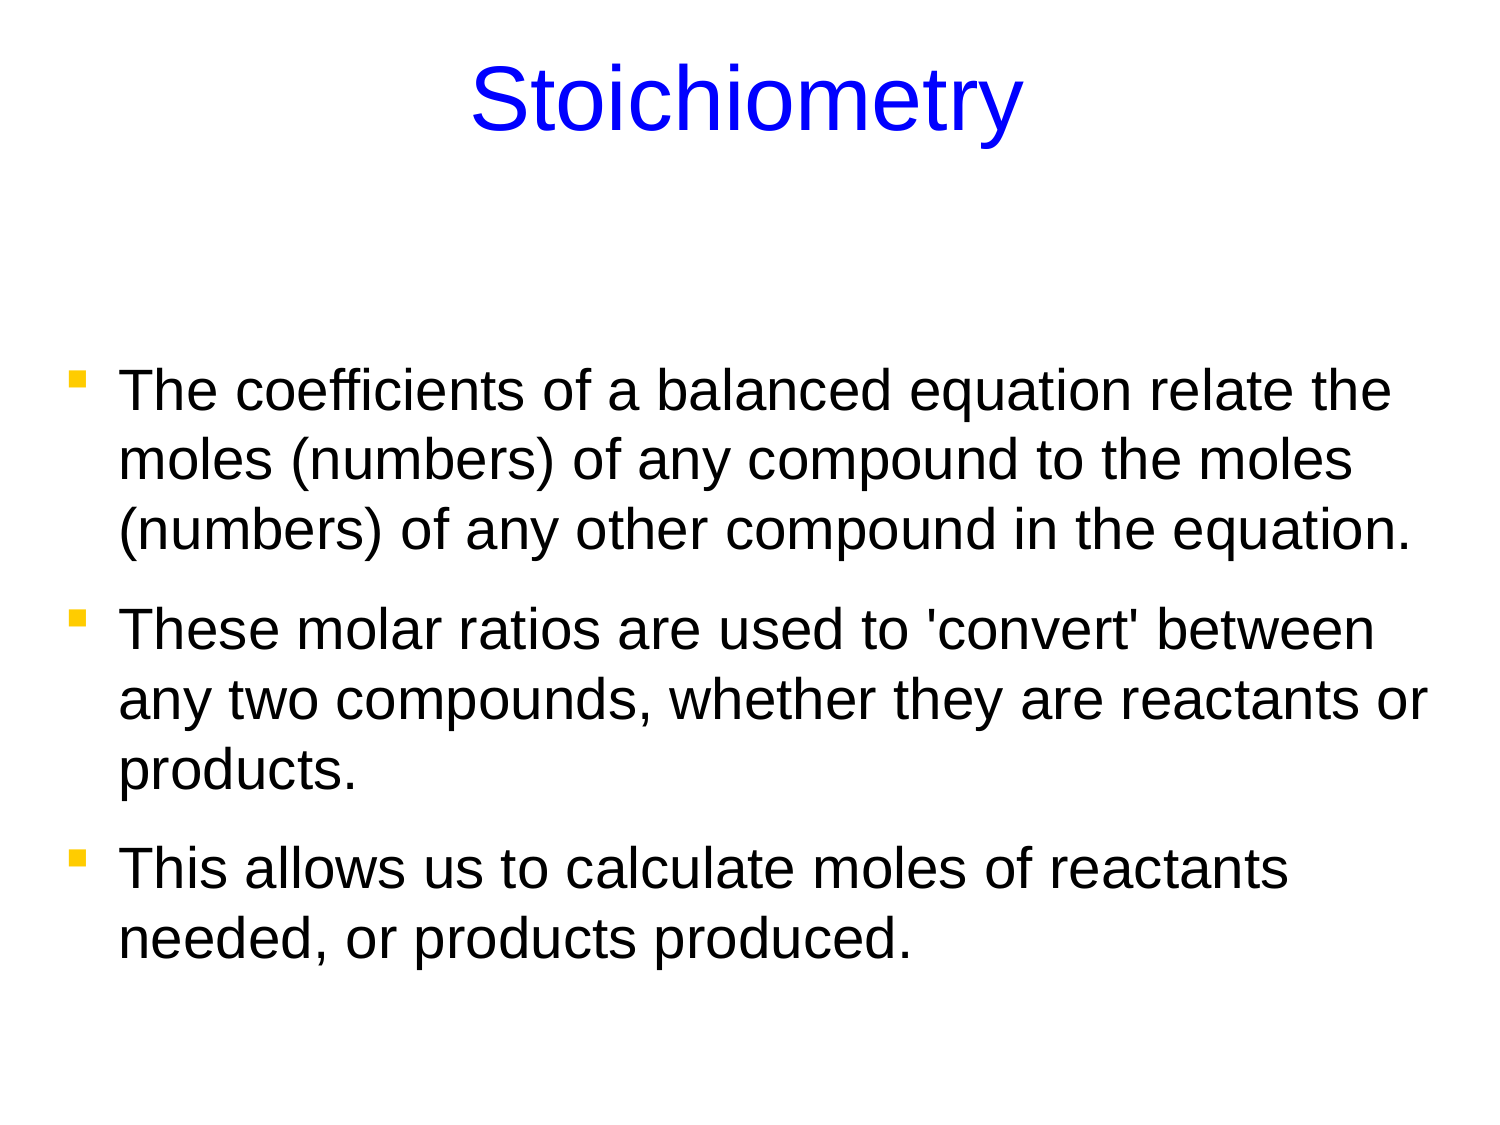

# Stoichiometry
The coefficients of a balanced equation relate the moles (numbers) of any compound to the moles (numbers) of any other compound in the equation.
These molar ratios are used to 'convert' between any two compounds, whether they are reactants or products.
This allows us to calculate moles of reactants needed, or products produced.